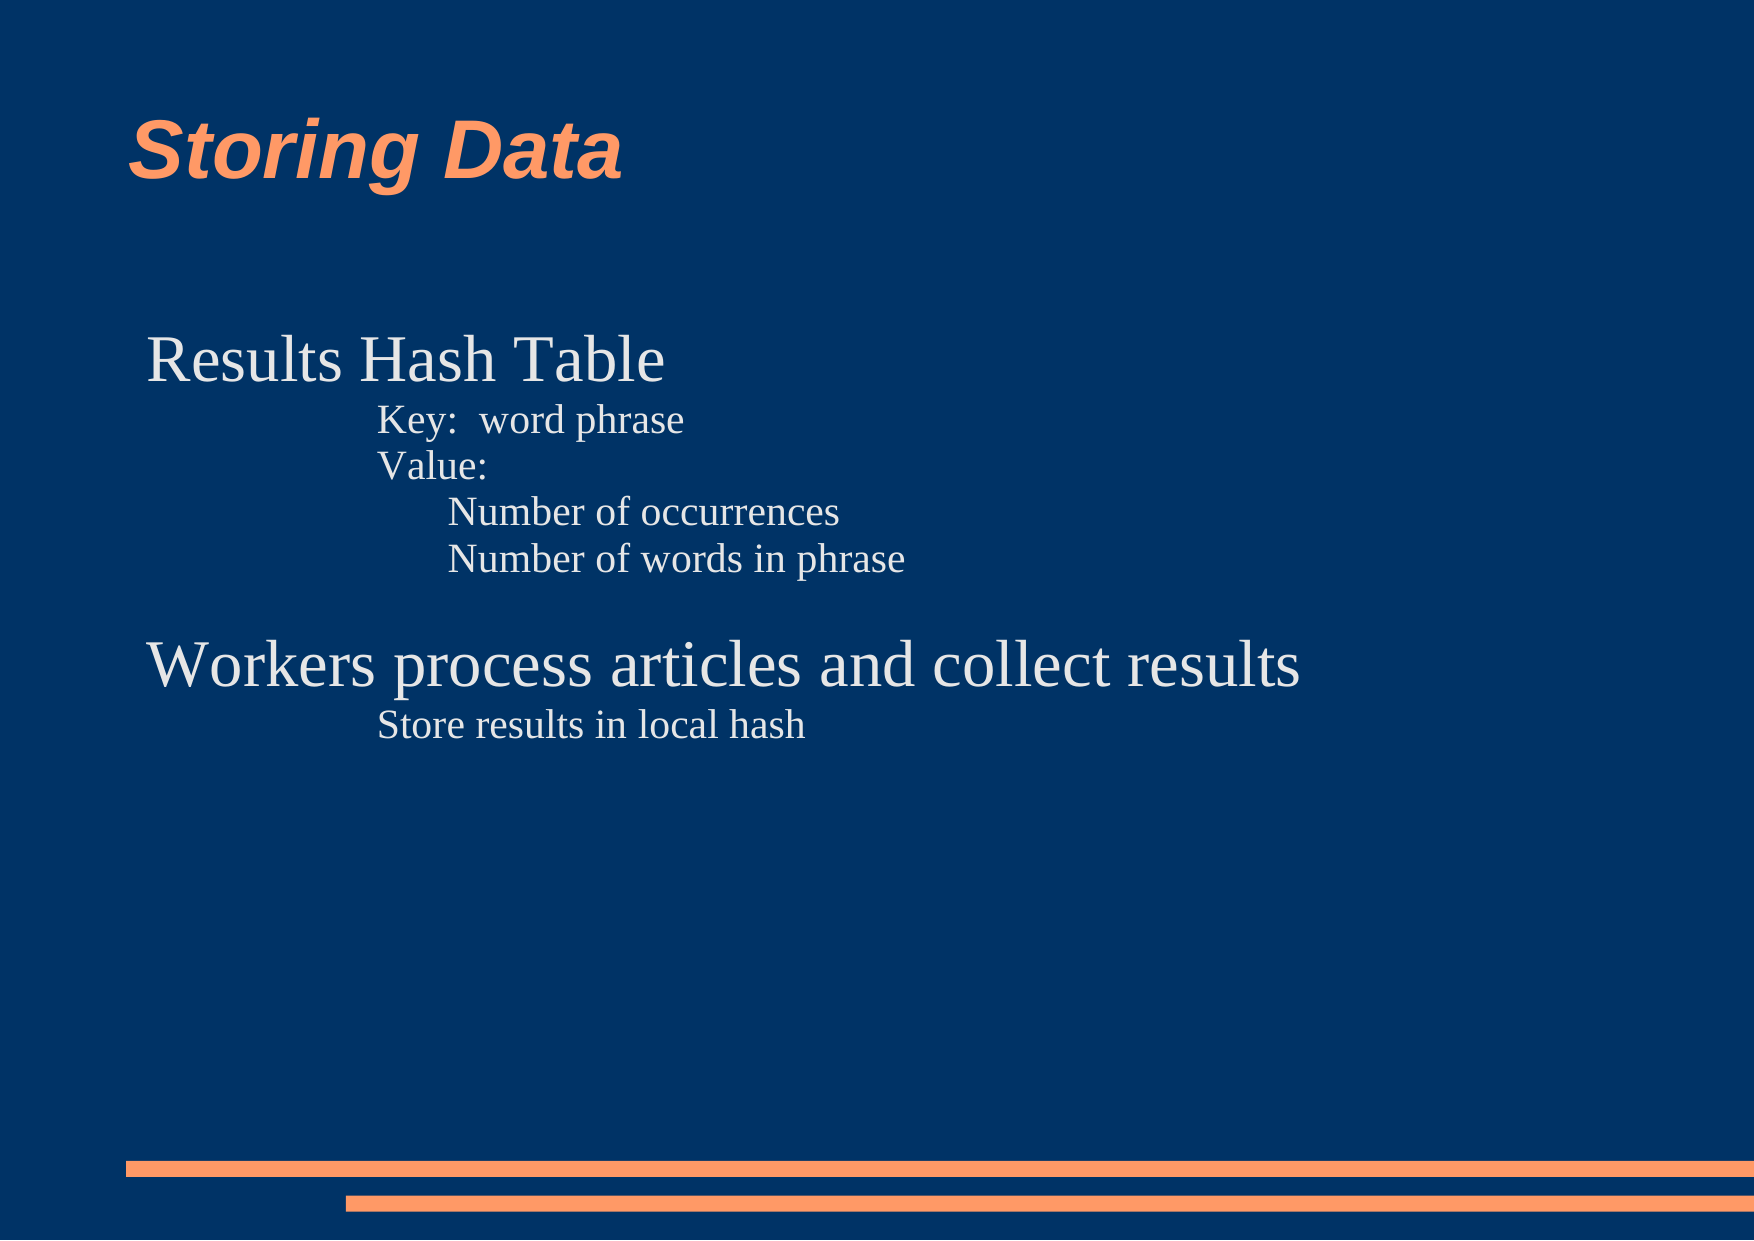

# Storing Data
Results Hash Table
Key: word phrase
Value:
Number of occurrences
Number of words in phrase
Workers process articles and collect results
Store results in local hash